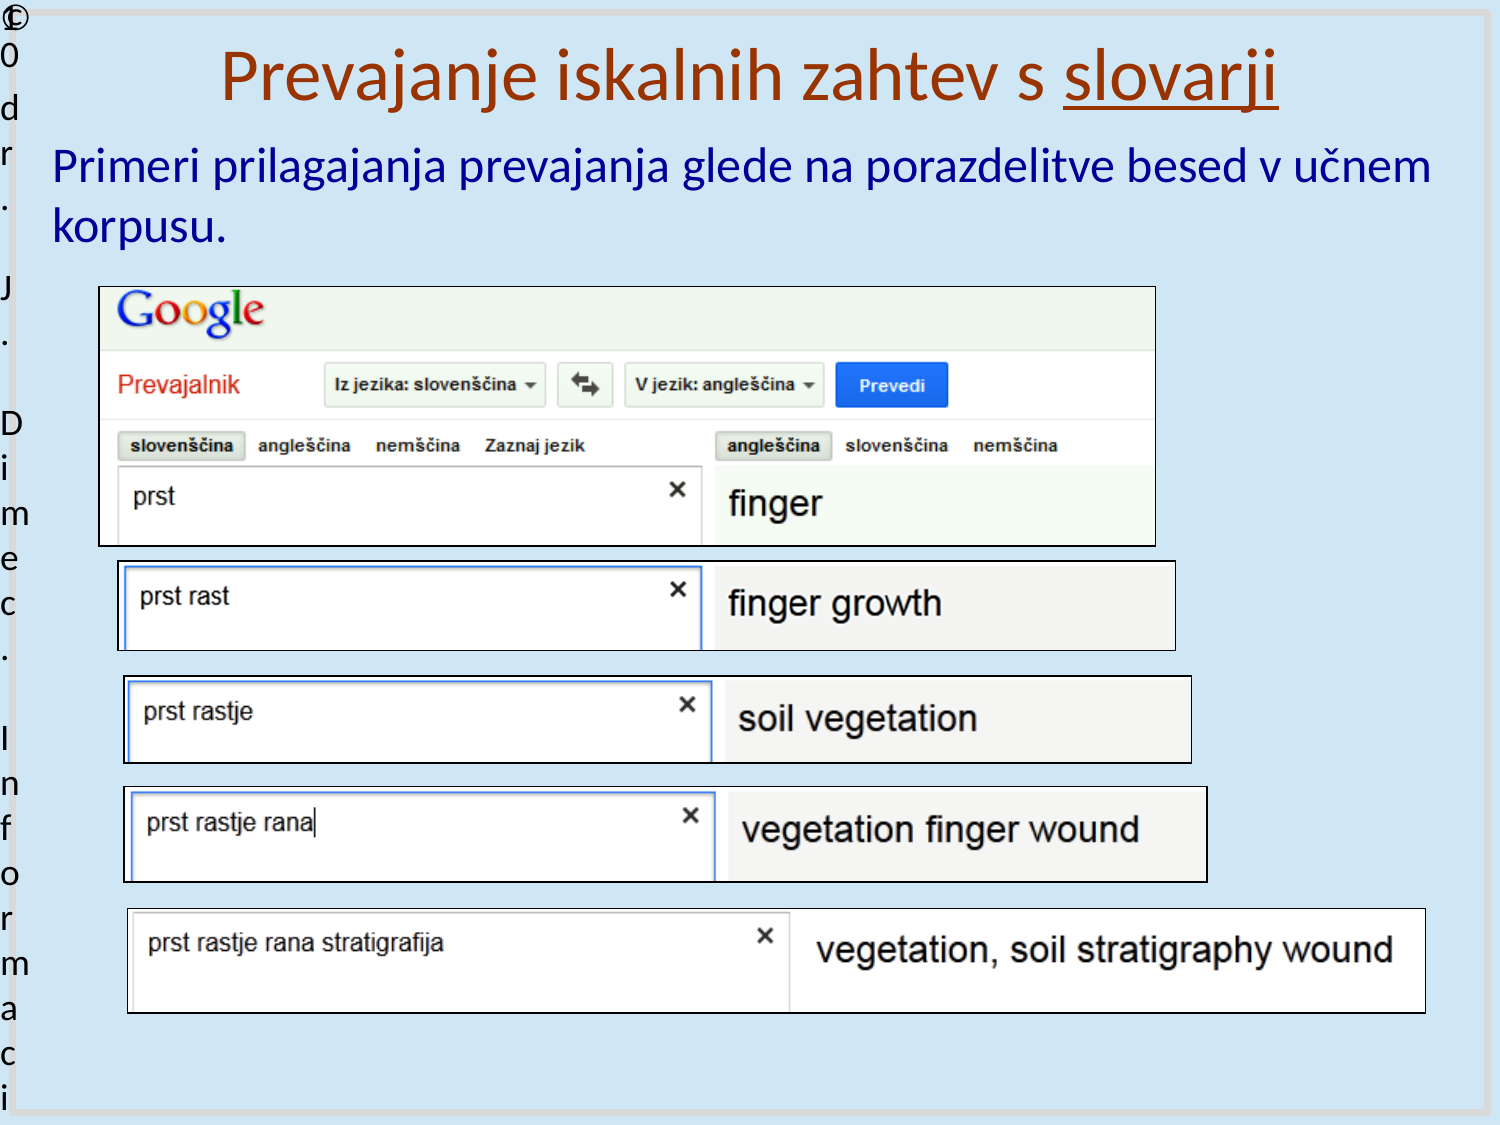

© dr. J. Dimec. Informacijski viri na internetu (2012 / 13). Večjezičnost Interneta in spletnih informacijskih virov. MI 3
# Prevajanje iskalnih zahtev s slovarji
Primeri prilagajanja prevajanja glede na porazdelitve besed v učnem korpusu.